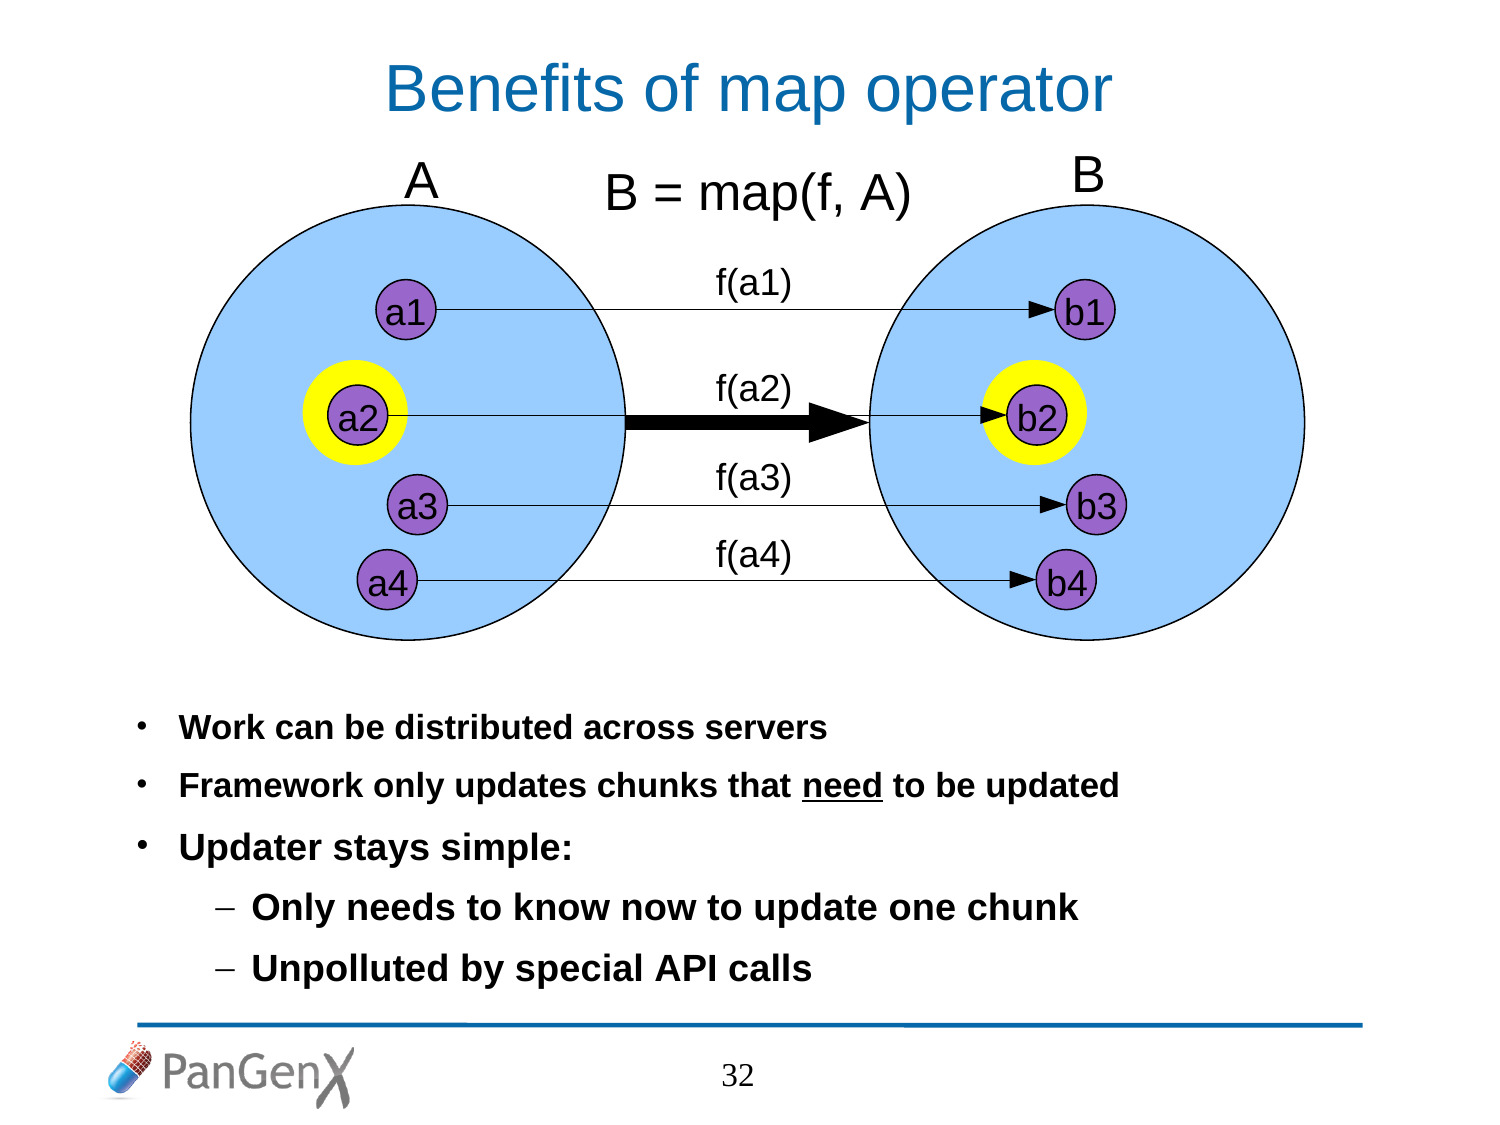

# Benefits of map operator
B
A
B = map(f, A)
f(a1)
f(a2)
f(a3)
f(a4)
a1
b1
a2
b2
a3
b3
a4
b4
Work can be distributed across servers
Framework only updates chunks that need to be updated
Updater stays simple:
Only needs to know now to update one chunk
Unpolluted by special API calls
32